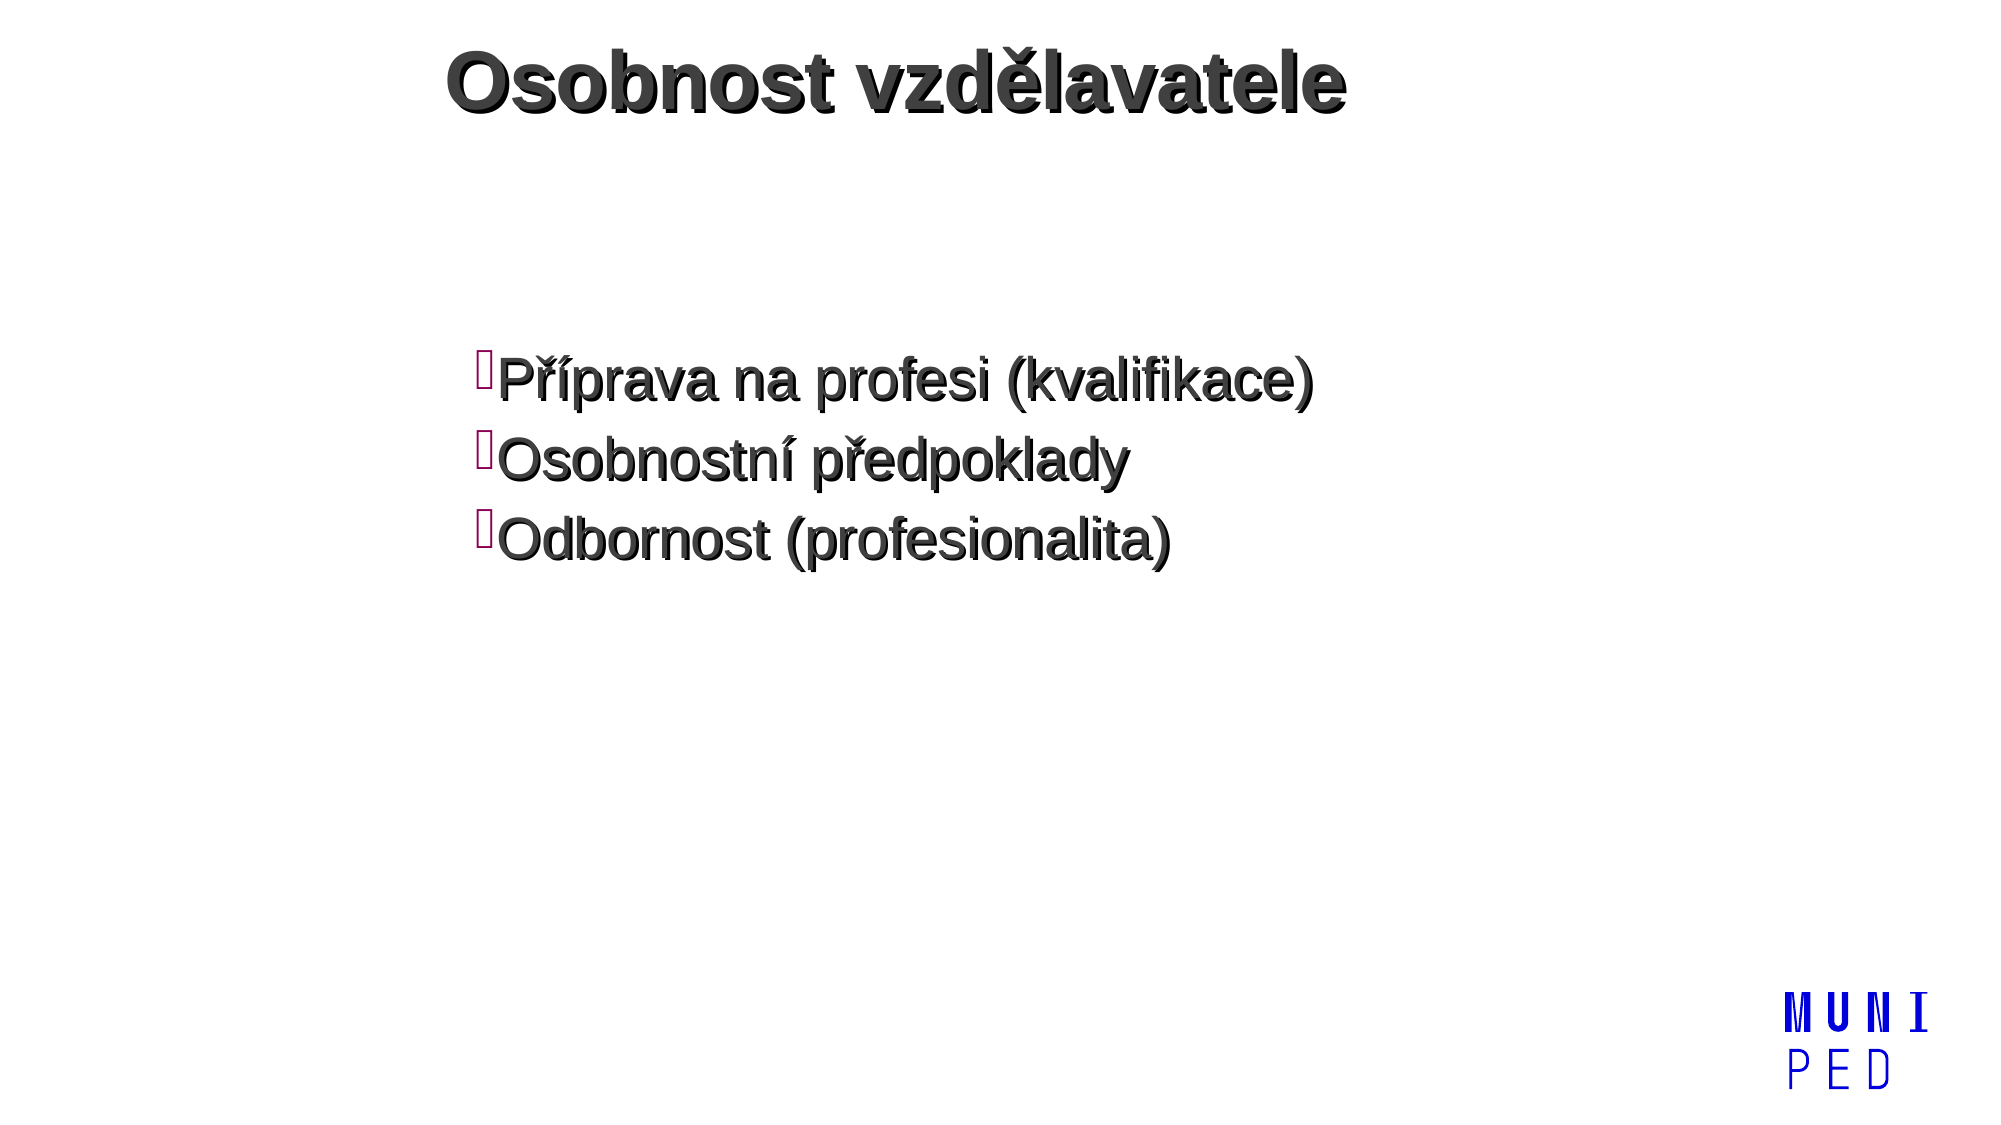

# Osobnost vzdělavatele
Příprava na profesi (kvalifikace)
Osobnostní předpoklady
Odbornost (profesionalita)